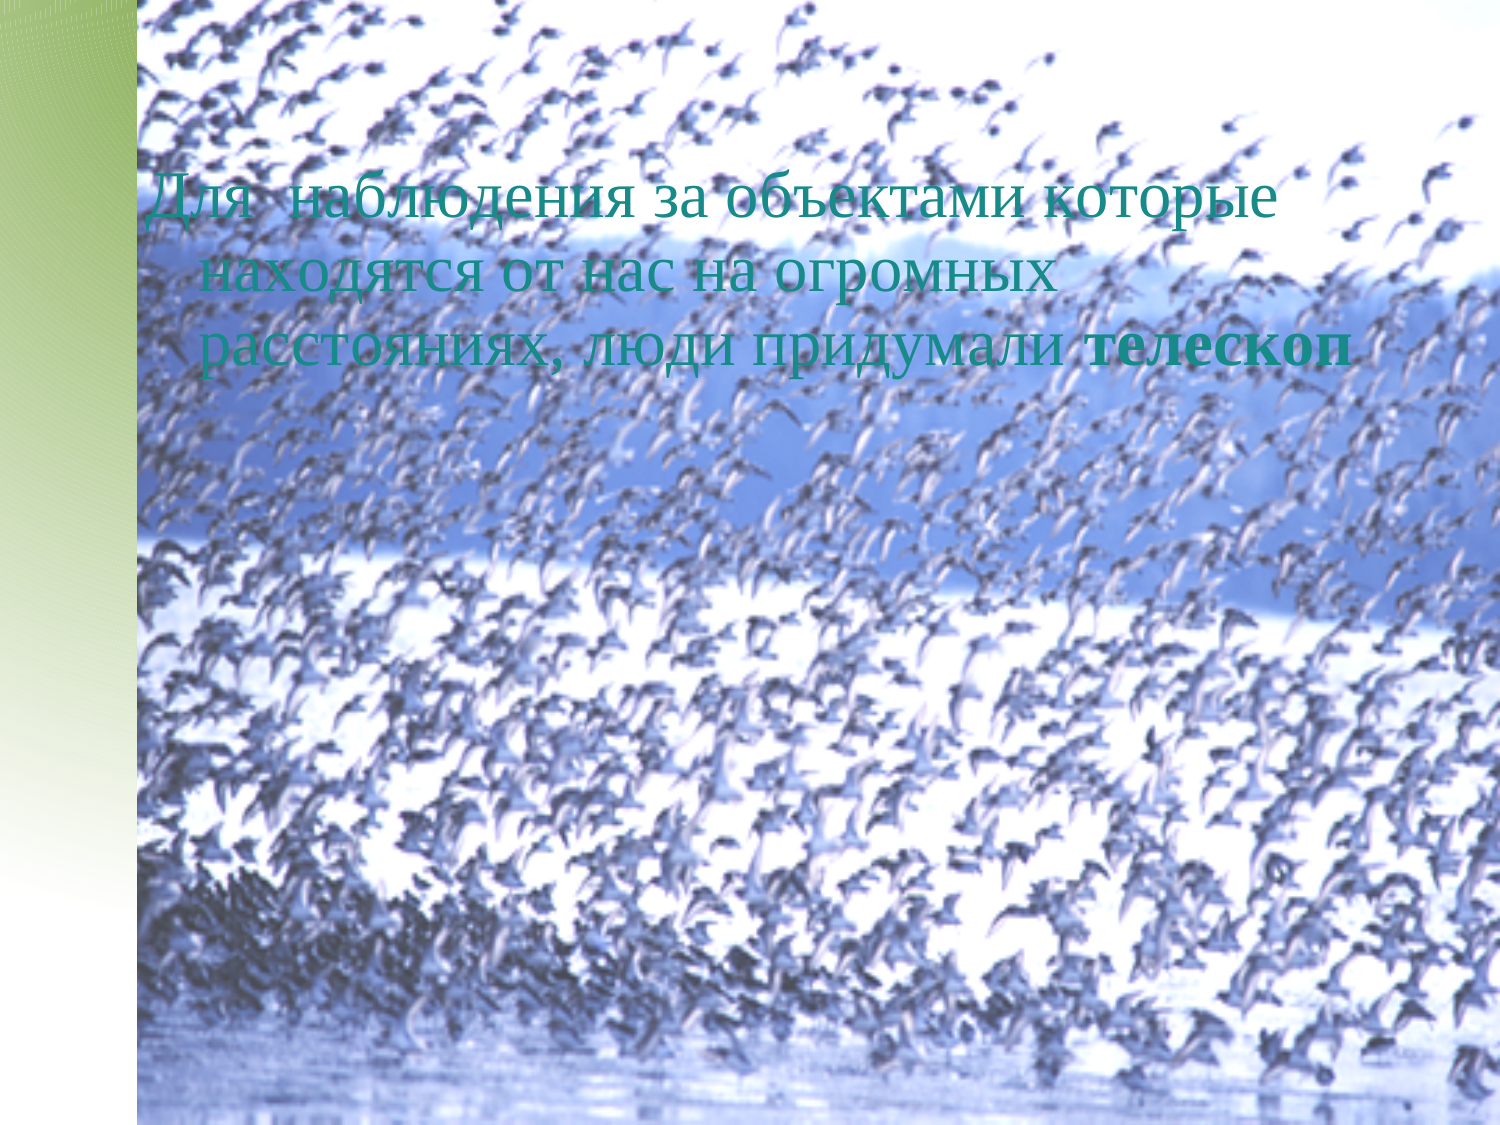

# Для наблюдения за объектами которые находятся от нас на огромных расстояниях, люди придумали телескоп